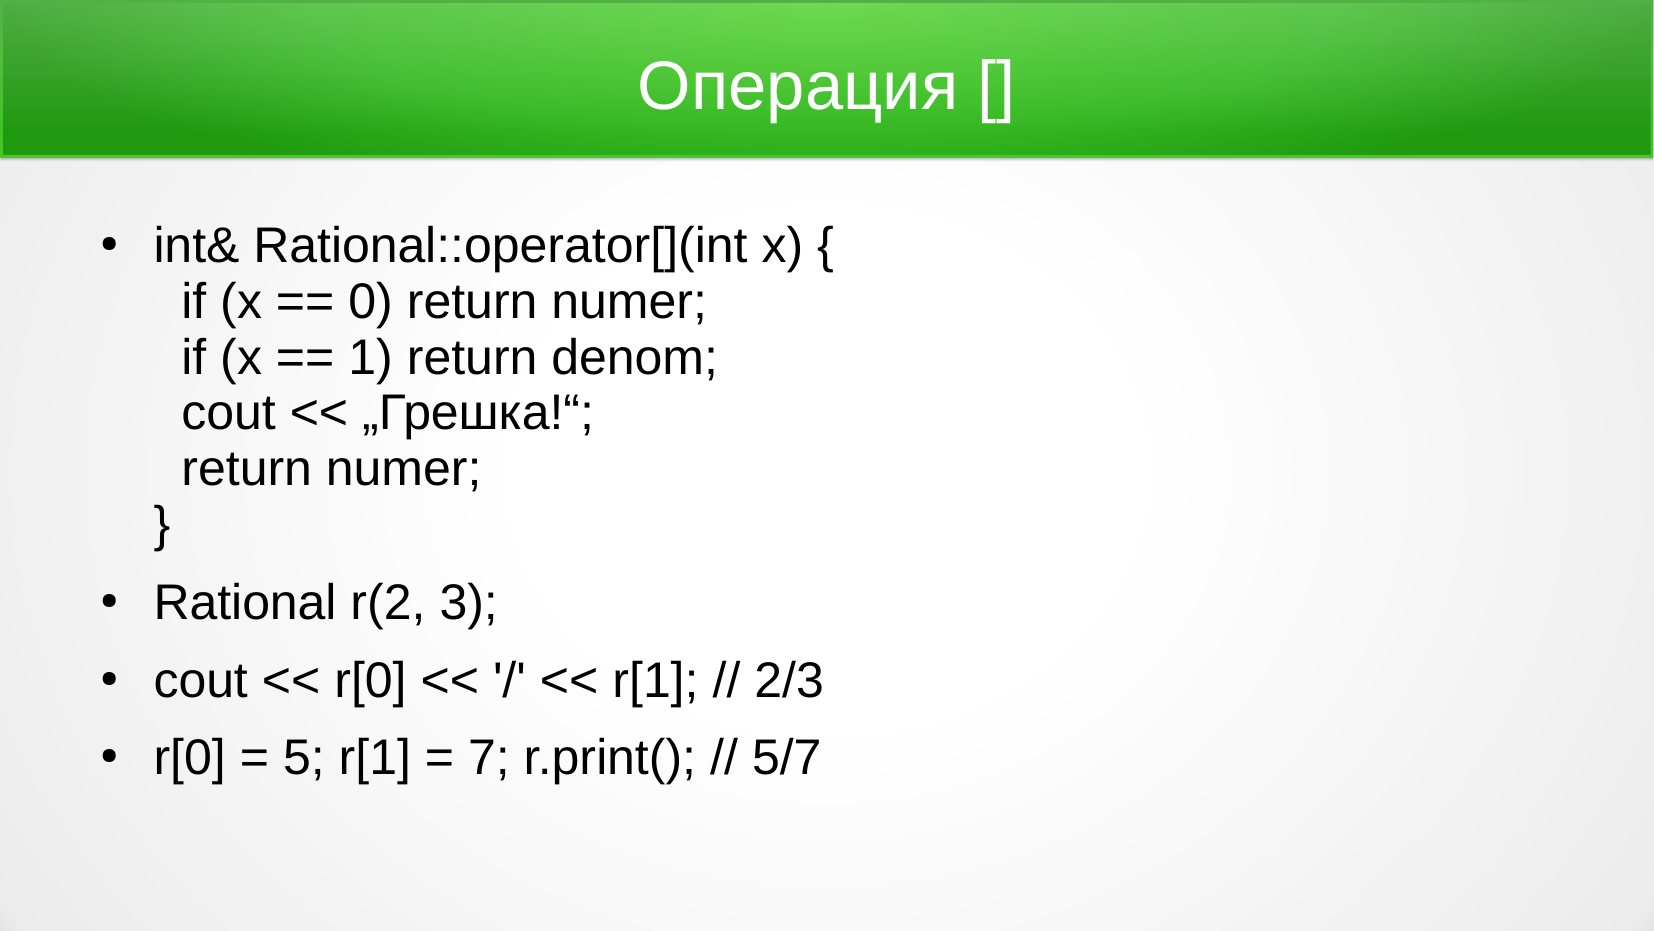

# Операция []
int& Rational::operator[](int x) {
 if (x == 0) return numer;
 if (x == 1) return denom;
 cout << „Грешка!“;
 return numer;
}
Rational r(2, 3);
cout << r[0] << '/' << r[1]; // 2/3
r[0] = 5; r[1] = 7; r.print(); // 5/7